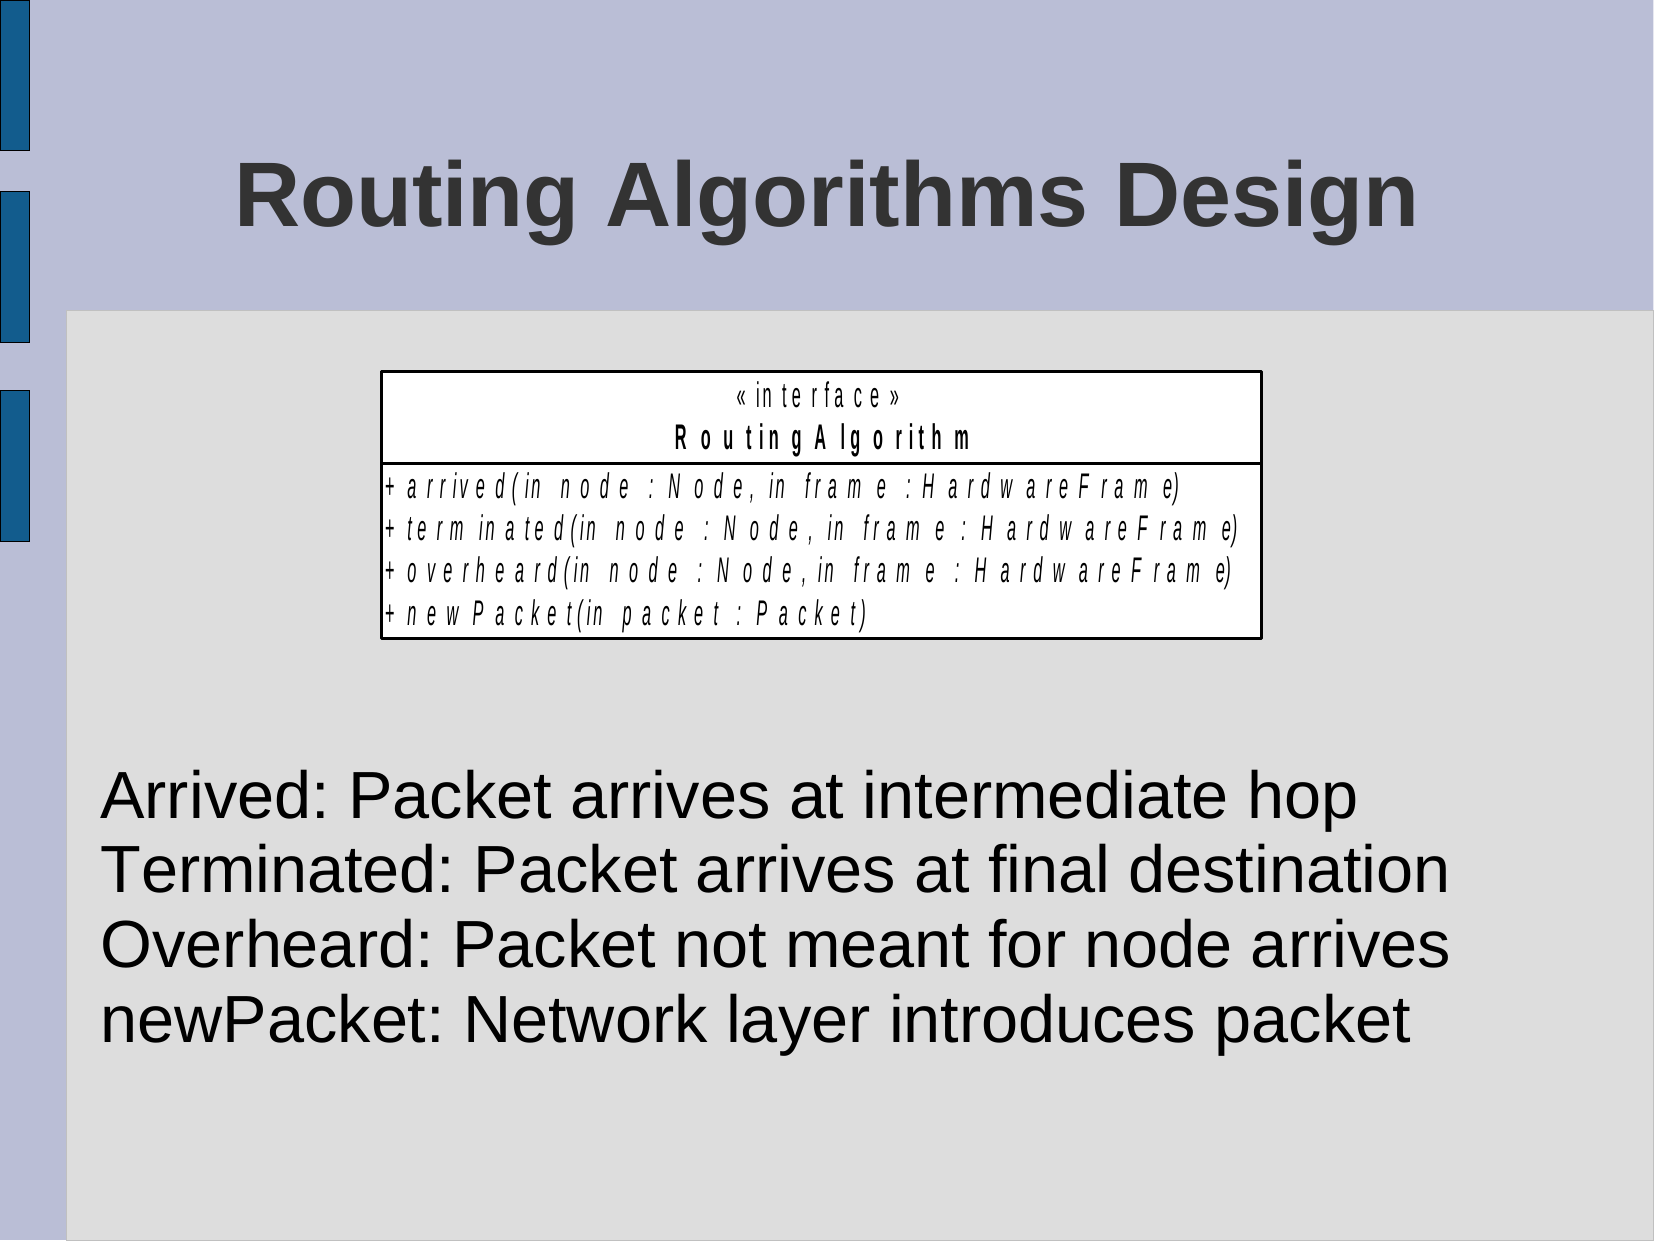

# Routing Algorithms Design
Arrived: Packet arrives at intermediate hop
Terminated: Packet arrives at final destination
Overheard: Packet not meant for node arrives
newPacket: Network layer introduces packet